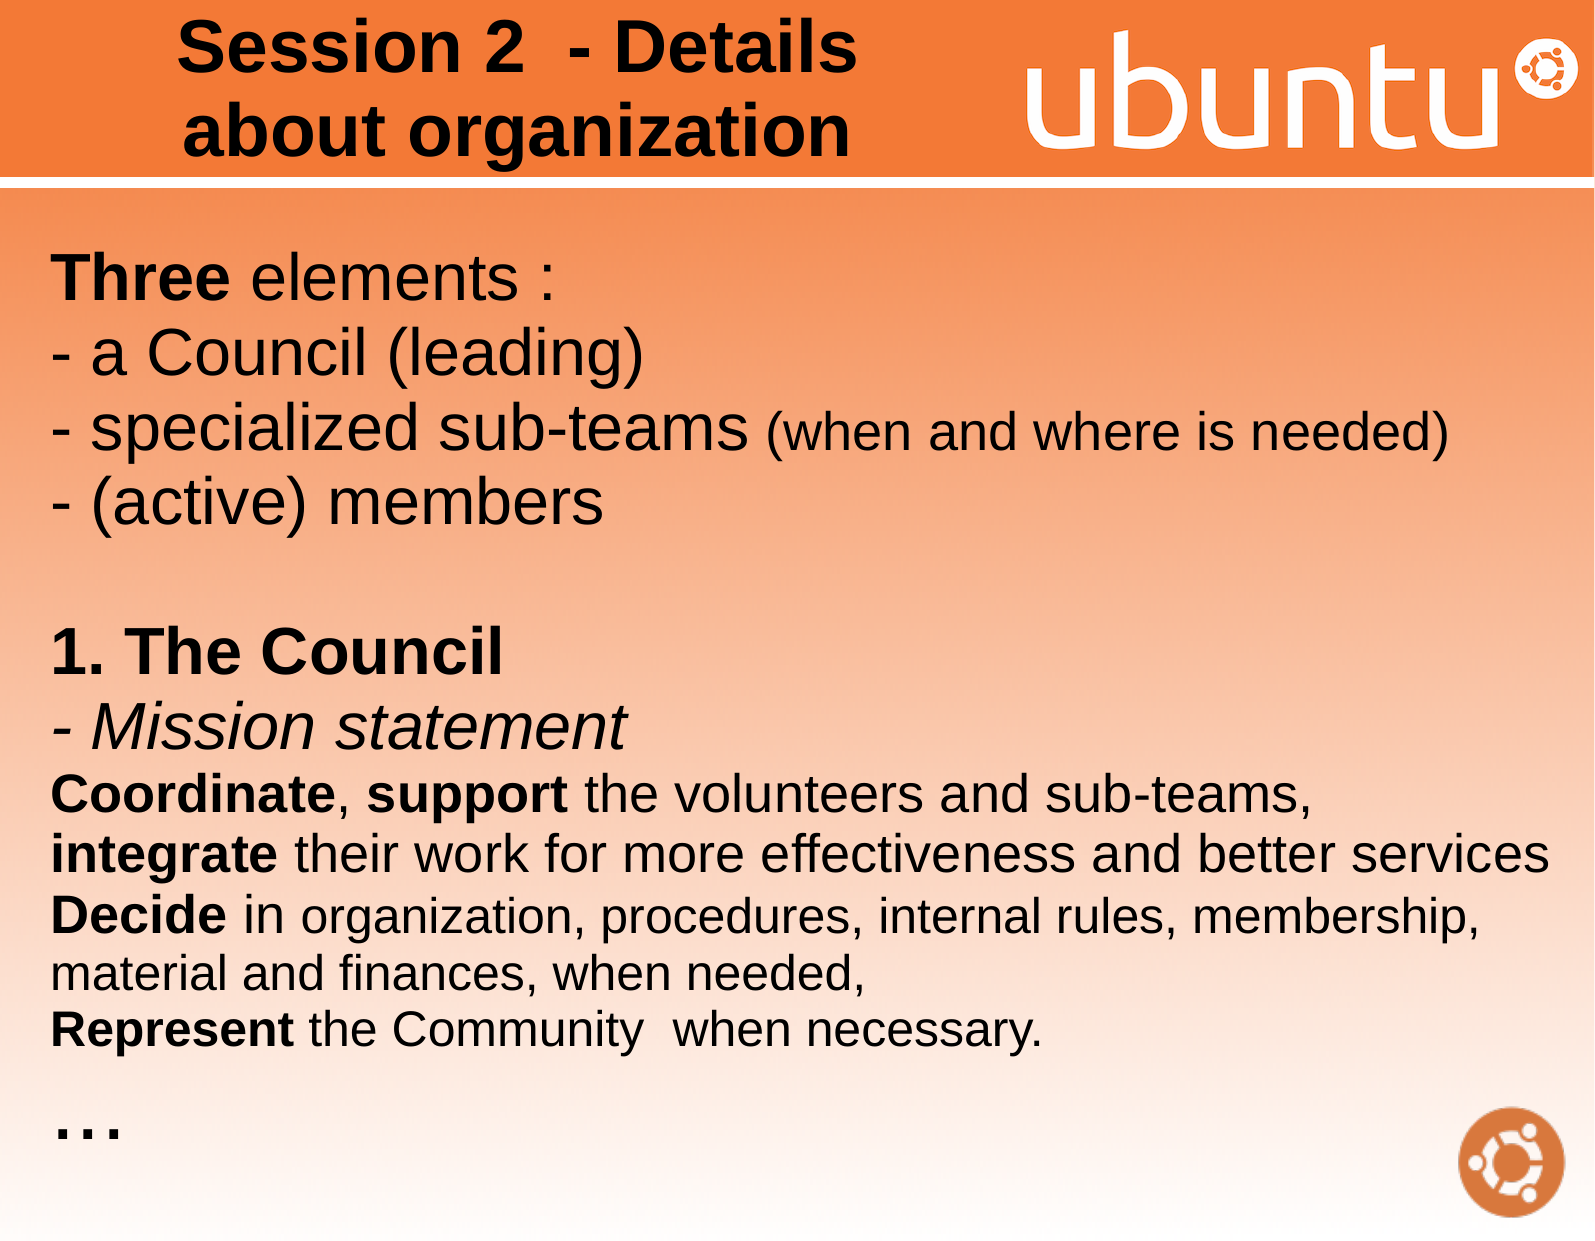

# Session 2 - Details about organization
Three elements :
- a Council (leading)
- specialized sub-teams (when and where is needed)
- (active) members
1. The Council
- Mission statement
Coordinate, support the volunteers and sub-teams,
integrate their work for more effectiveness and better services
Decide in organization, procedures, internal rules, membership, material and finances, when needed,
Represent the Community when necessary.
...